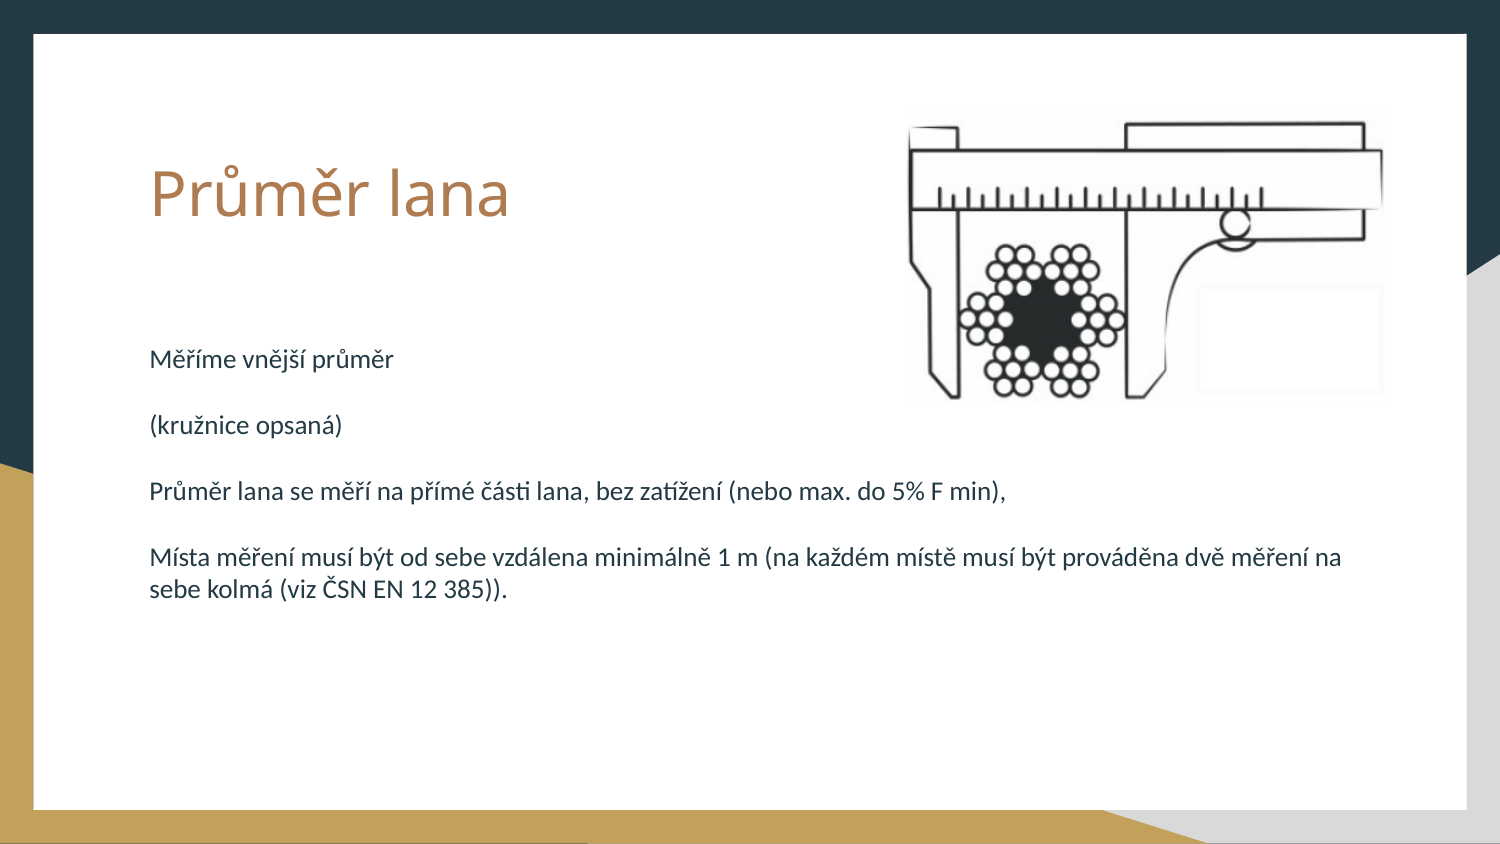

# Průměr lana
Měříme vnější průměr
(kružnice opsaná)
Průměr lana se měří na přímé části lana, bez zatížení (nebo max. do 5% F min),
Místa měření musí být od sebe vzdálena minimálně 1 m (na každém místě musí být prováděna dvě měření na sebe kolmá (viz ČSN EN 12 385)).